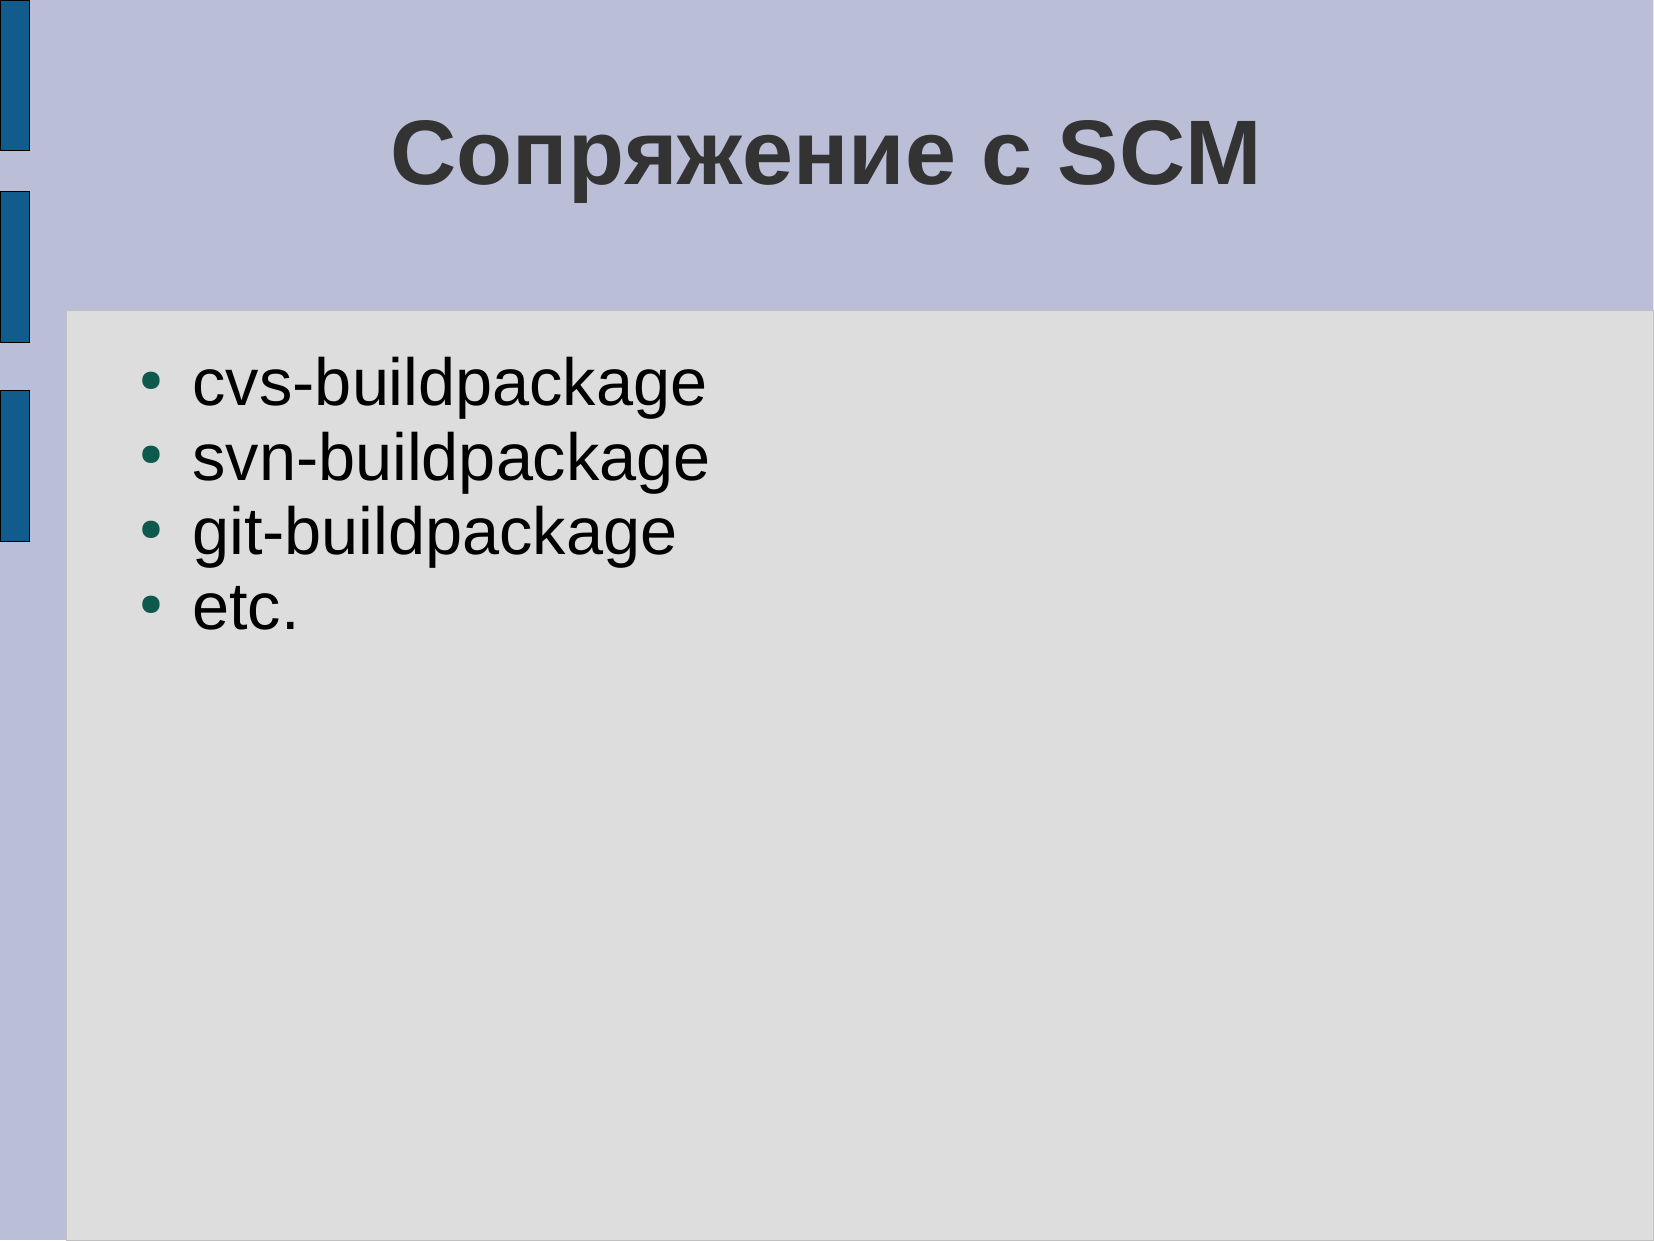

# Сопряжение с SCM
cvs-buildpackage
svn-buildpackage
git-buildpackage
etc.